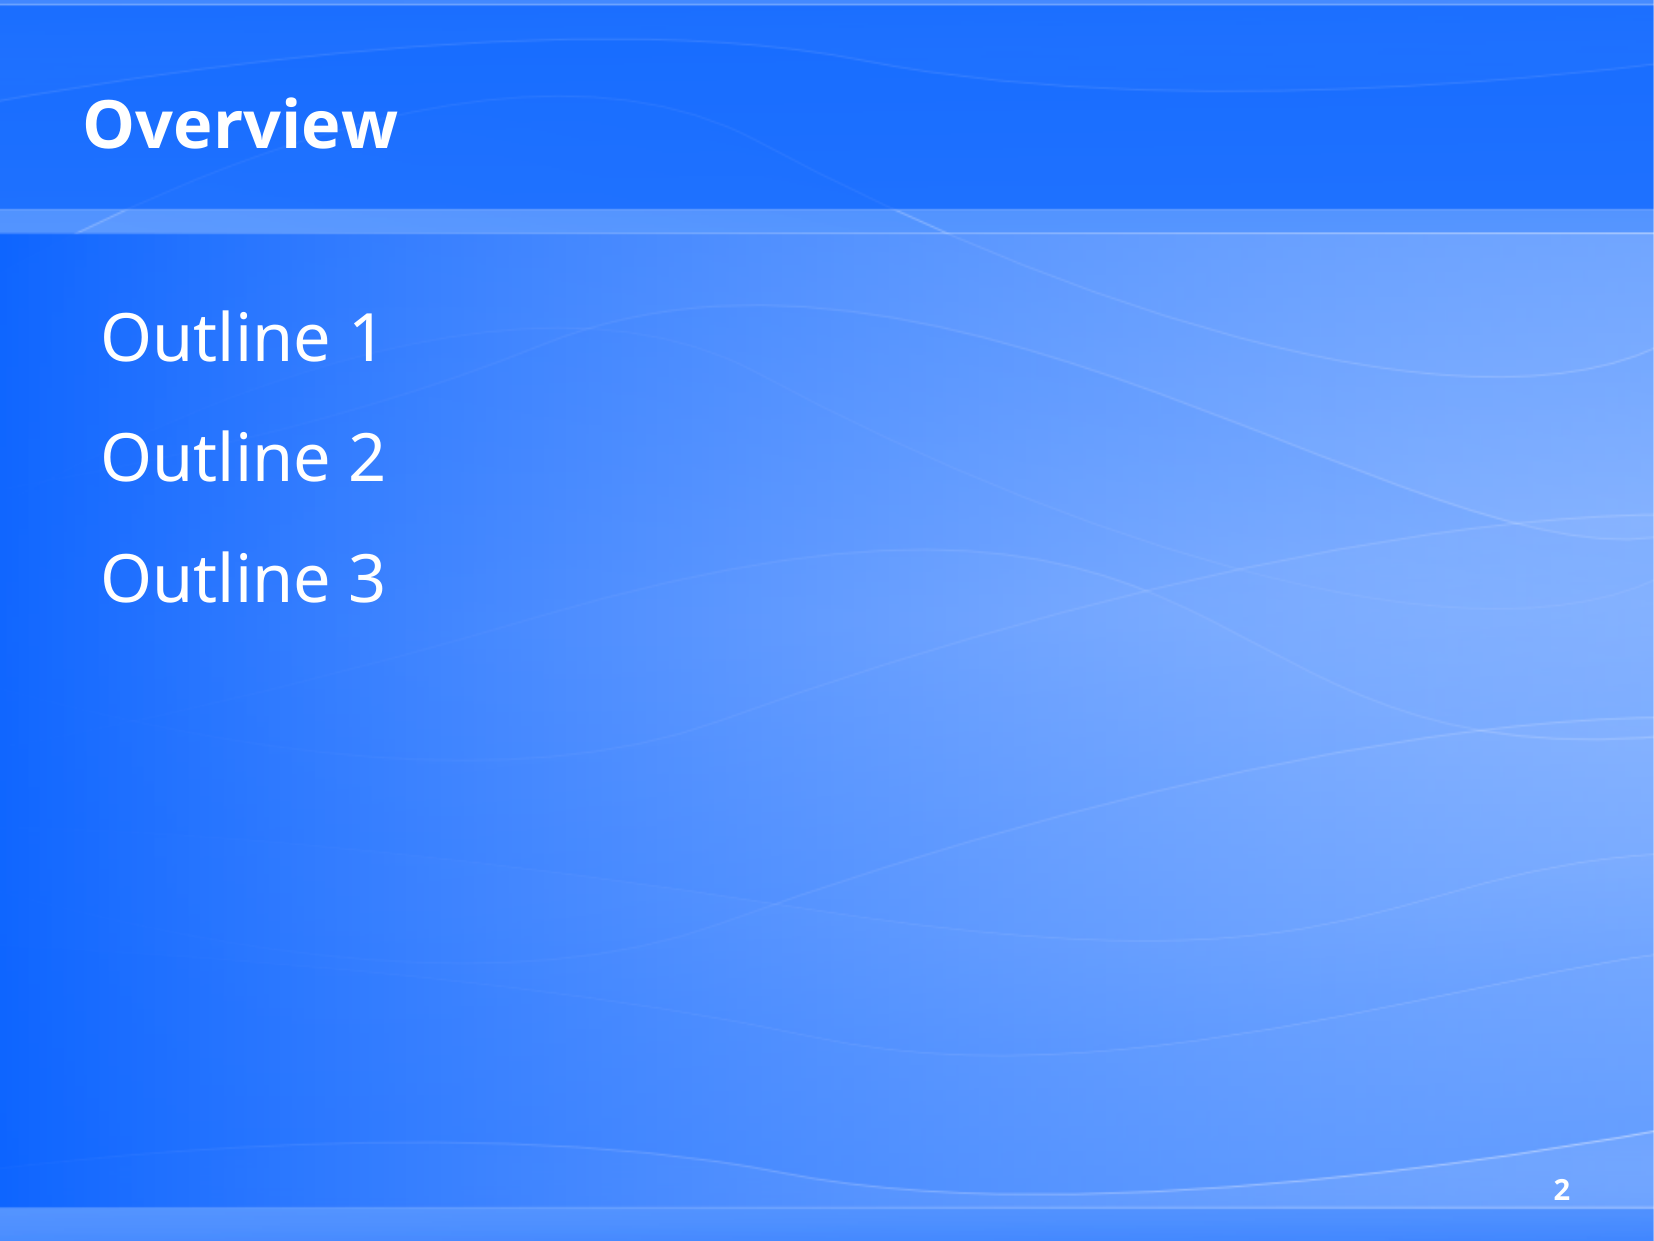

# Overview
Outline 1
Outline 2
Outline 3
2